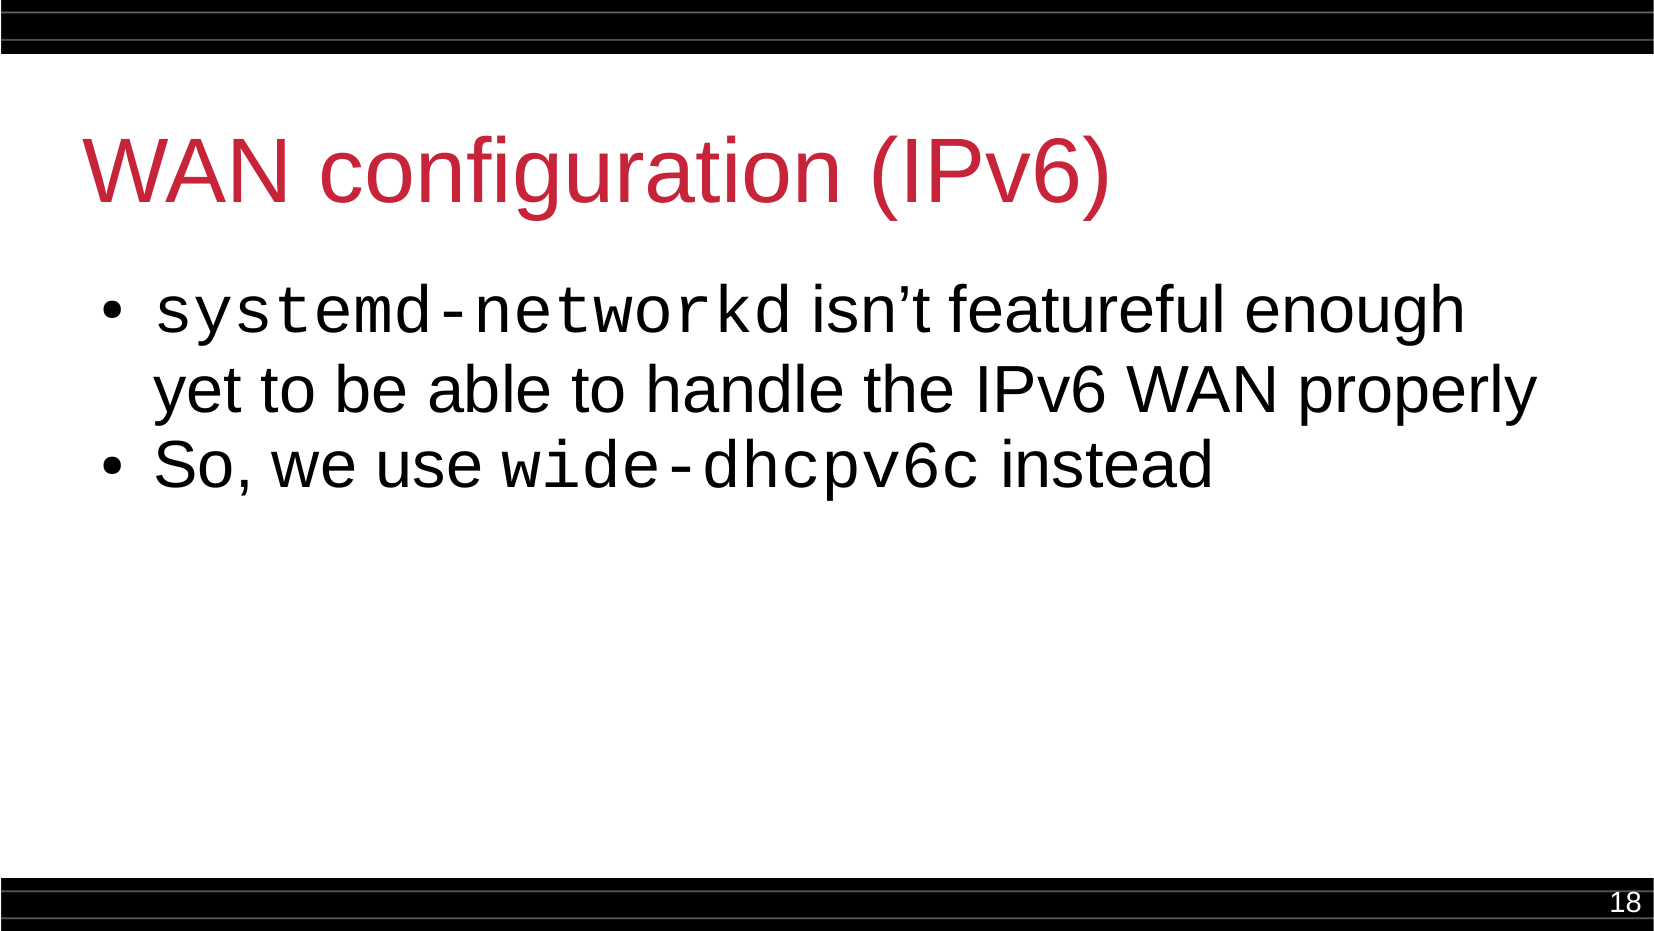

# WAN configuration (IPv6)
systemd-networkd isn’t featureful enough yet to be able to handle the IPv6 WAN properly
So, we use wide-dhcpv6c instead